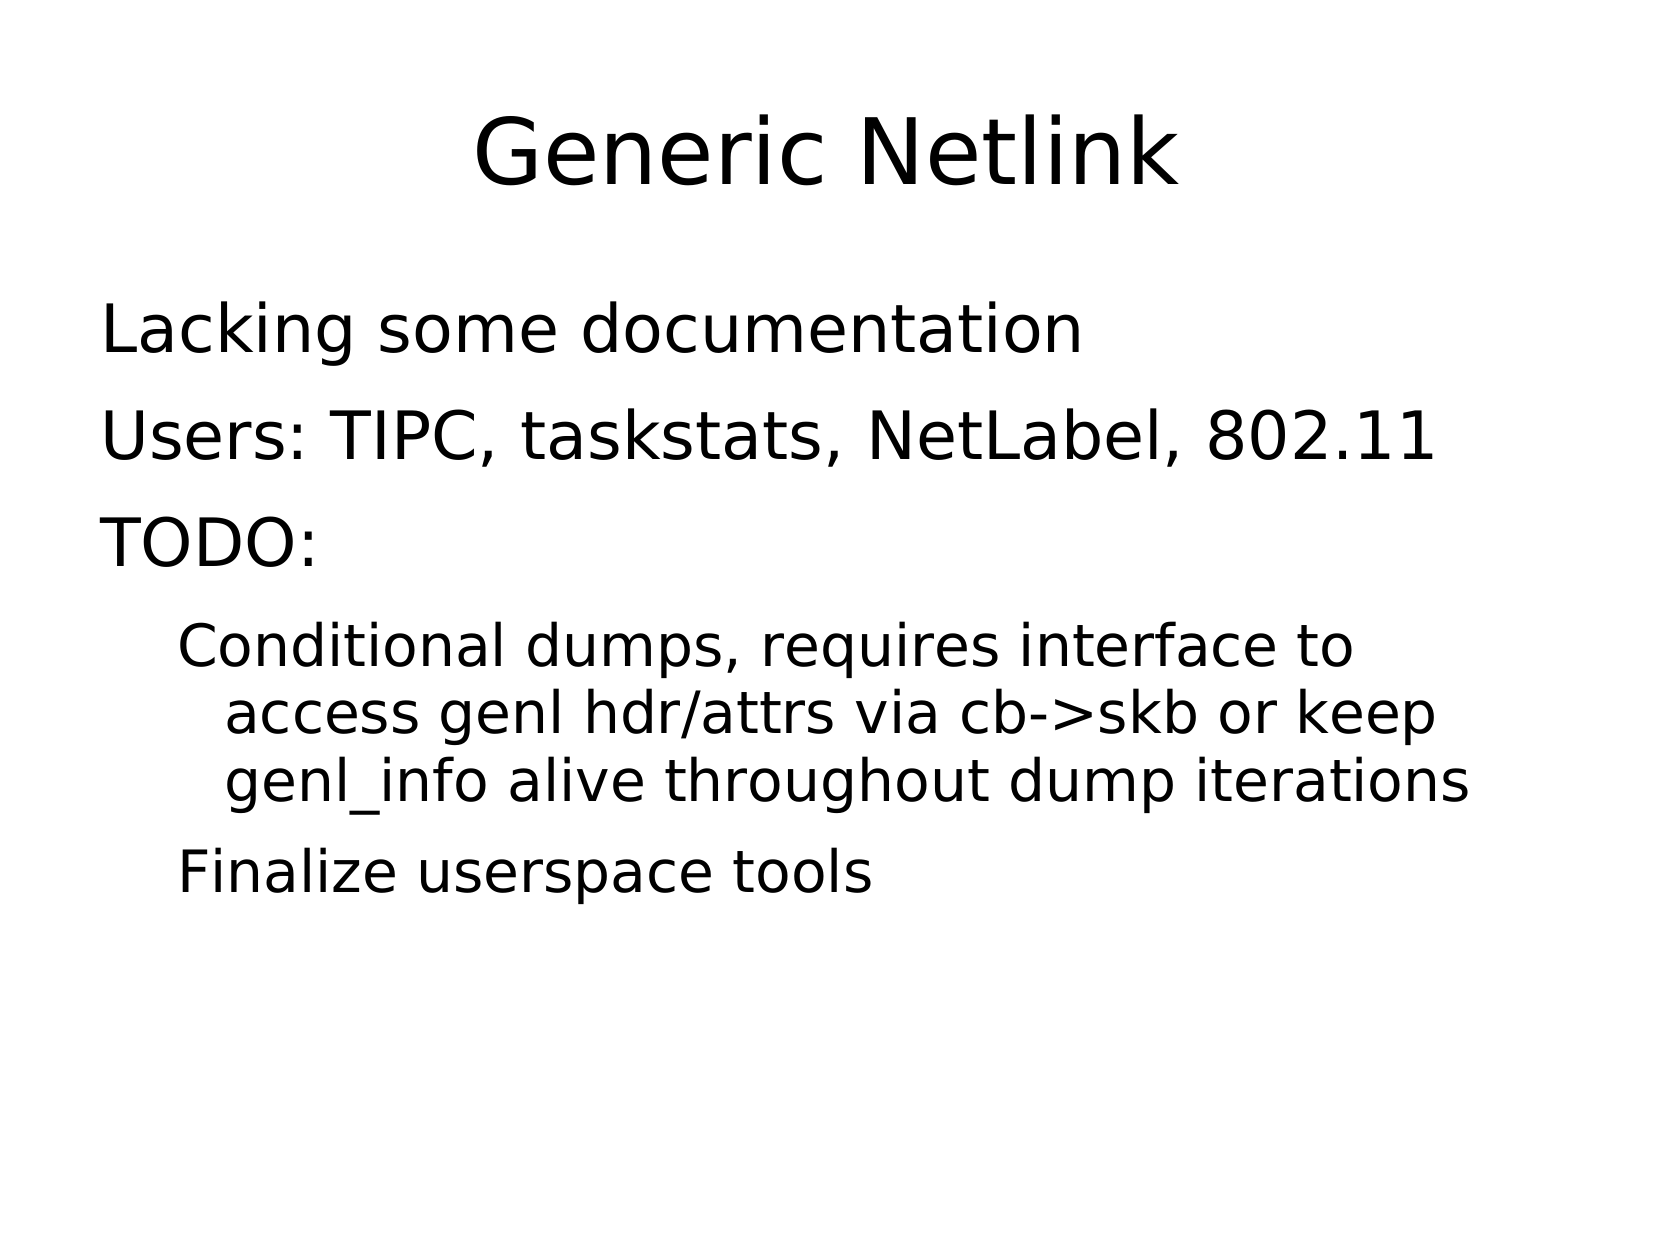

# Generic Netlink
Lacking some documentation
Users: TIPC, taskstats, NetLabel, 802.11
TODO:
Conditional dumps, requires interface to access genl hdr/attrs via cb->skb or keep genl_info alive throughout dump iterations
Finalize userspace tools